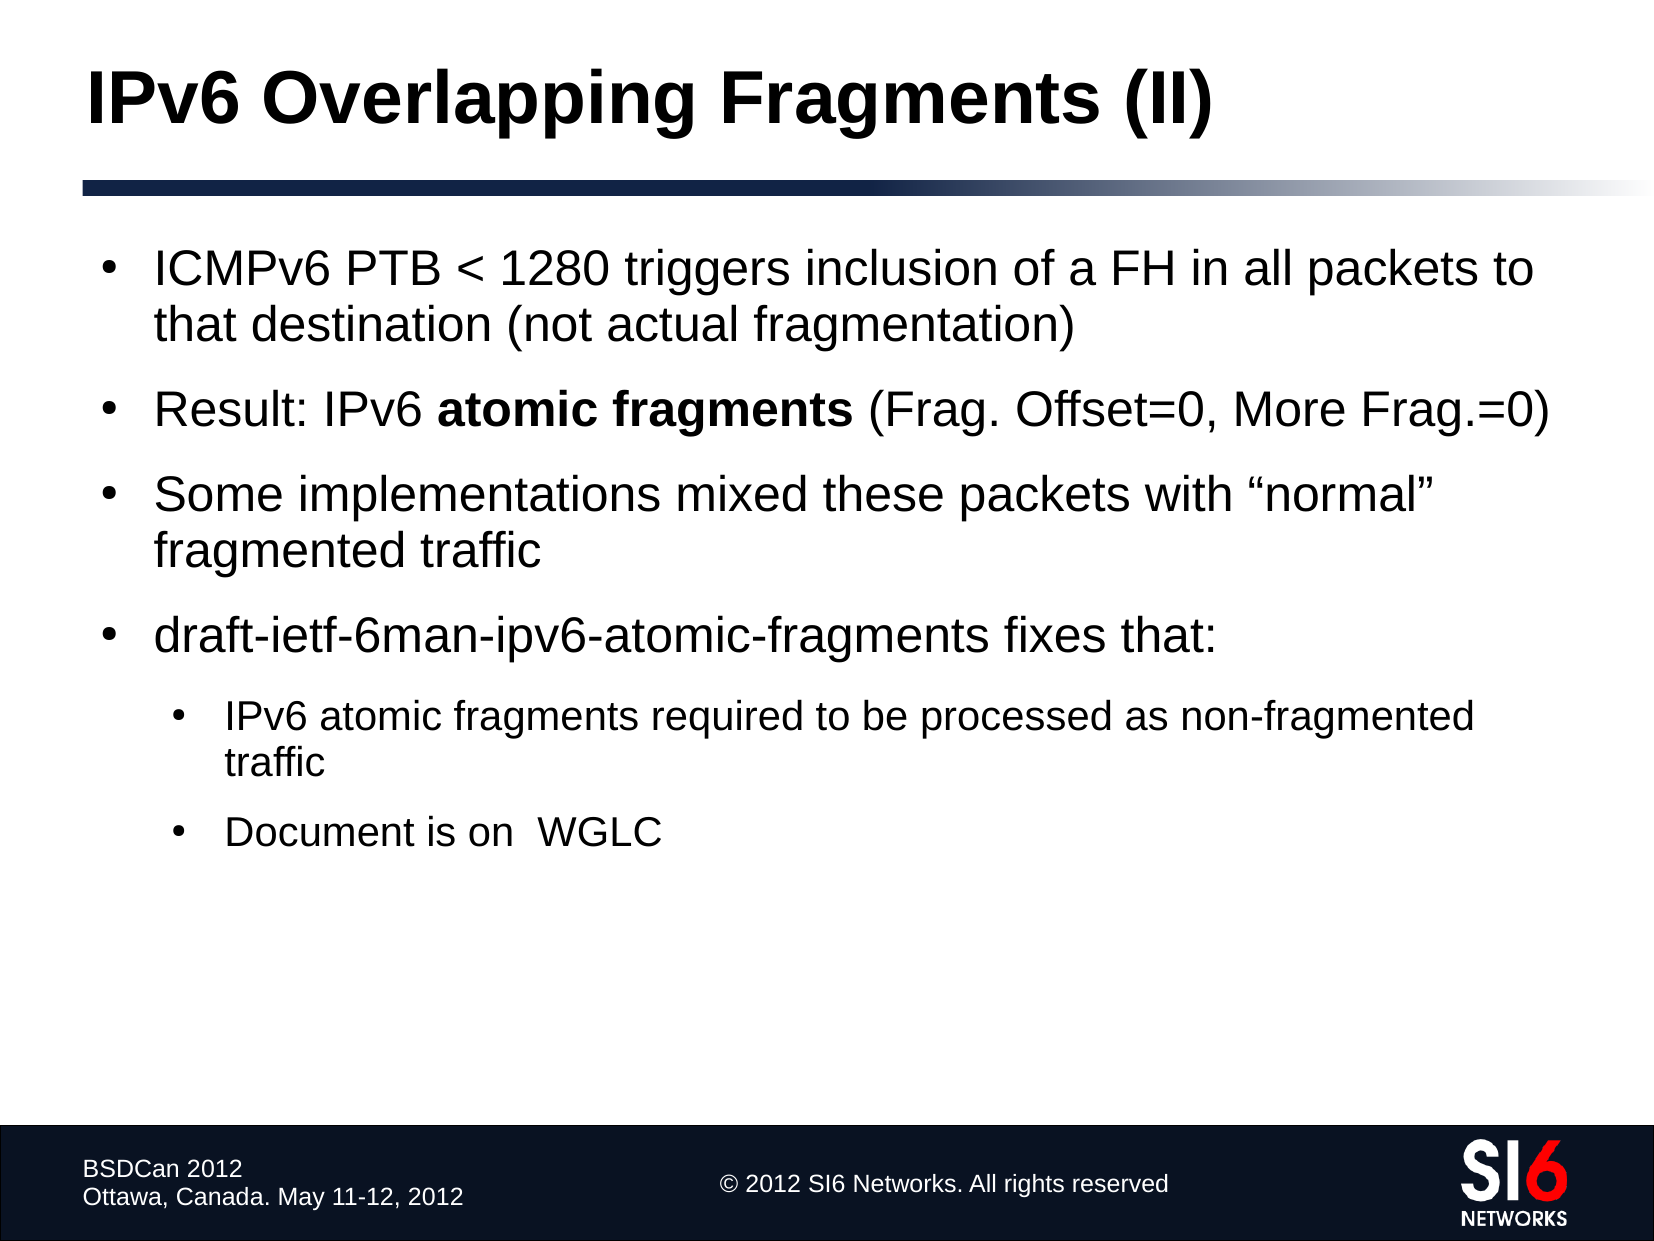

# IPv6 Overlapping Fragments (II)
ICMPv6 PTB < 1280 triggers inclusion of a FH in all packets to that destination (not actual fragmentation)
Result: IPv6 atomic fragments (Frag. Offset=0, More Frag.=0)
Some implementations mixed these packets with “normal” fragmented traffic
draft-ietf-6man-ipv6-atomic-fragments fixes that:
IPv6 atomic fragments required to be processed as non-fragmented traffic
Document is on WGLC